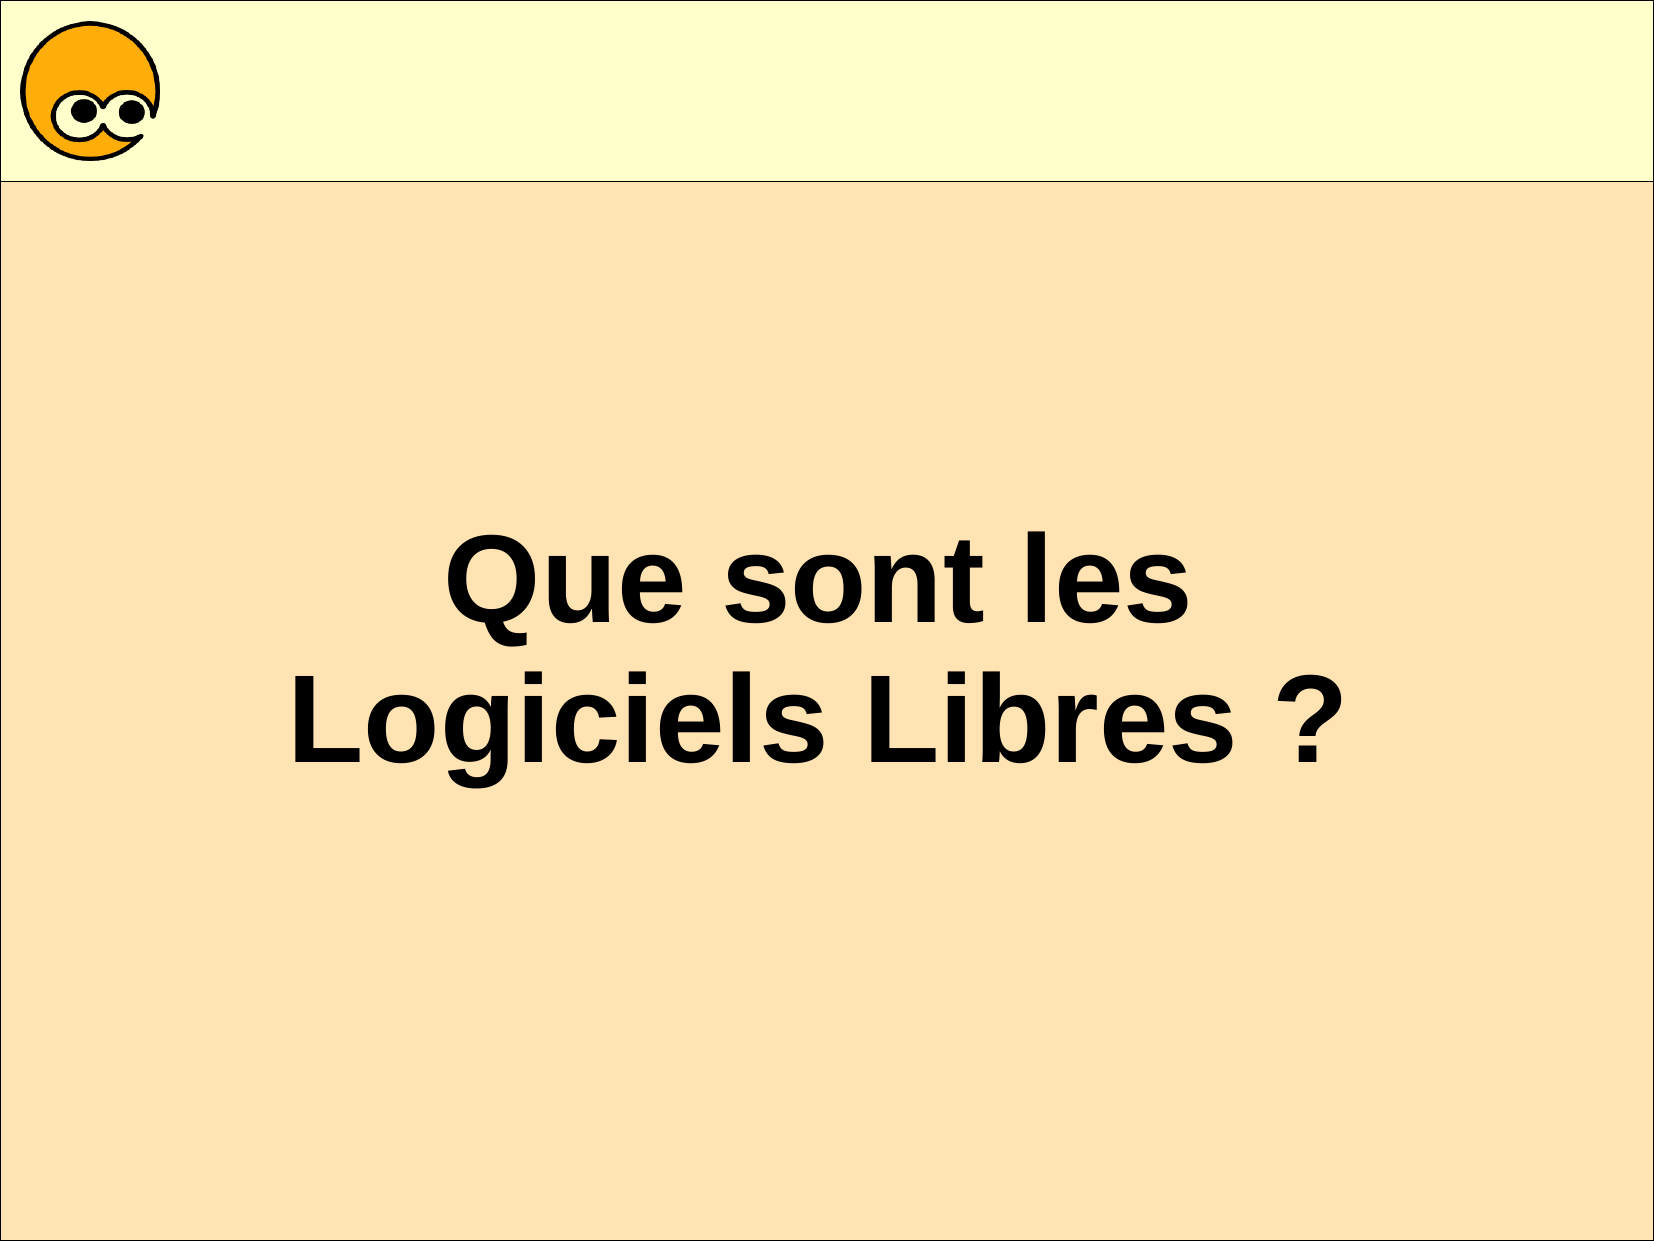

# Que sont les
Logiciels Libres ?